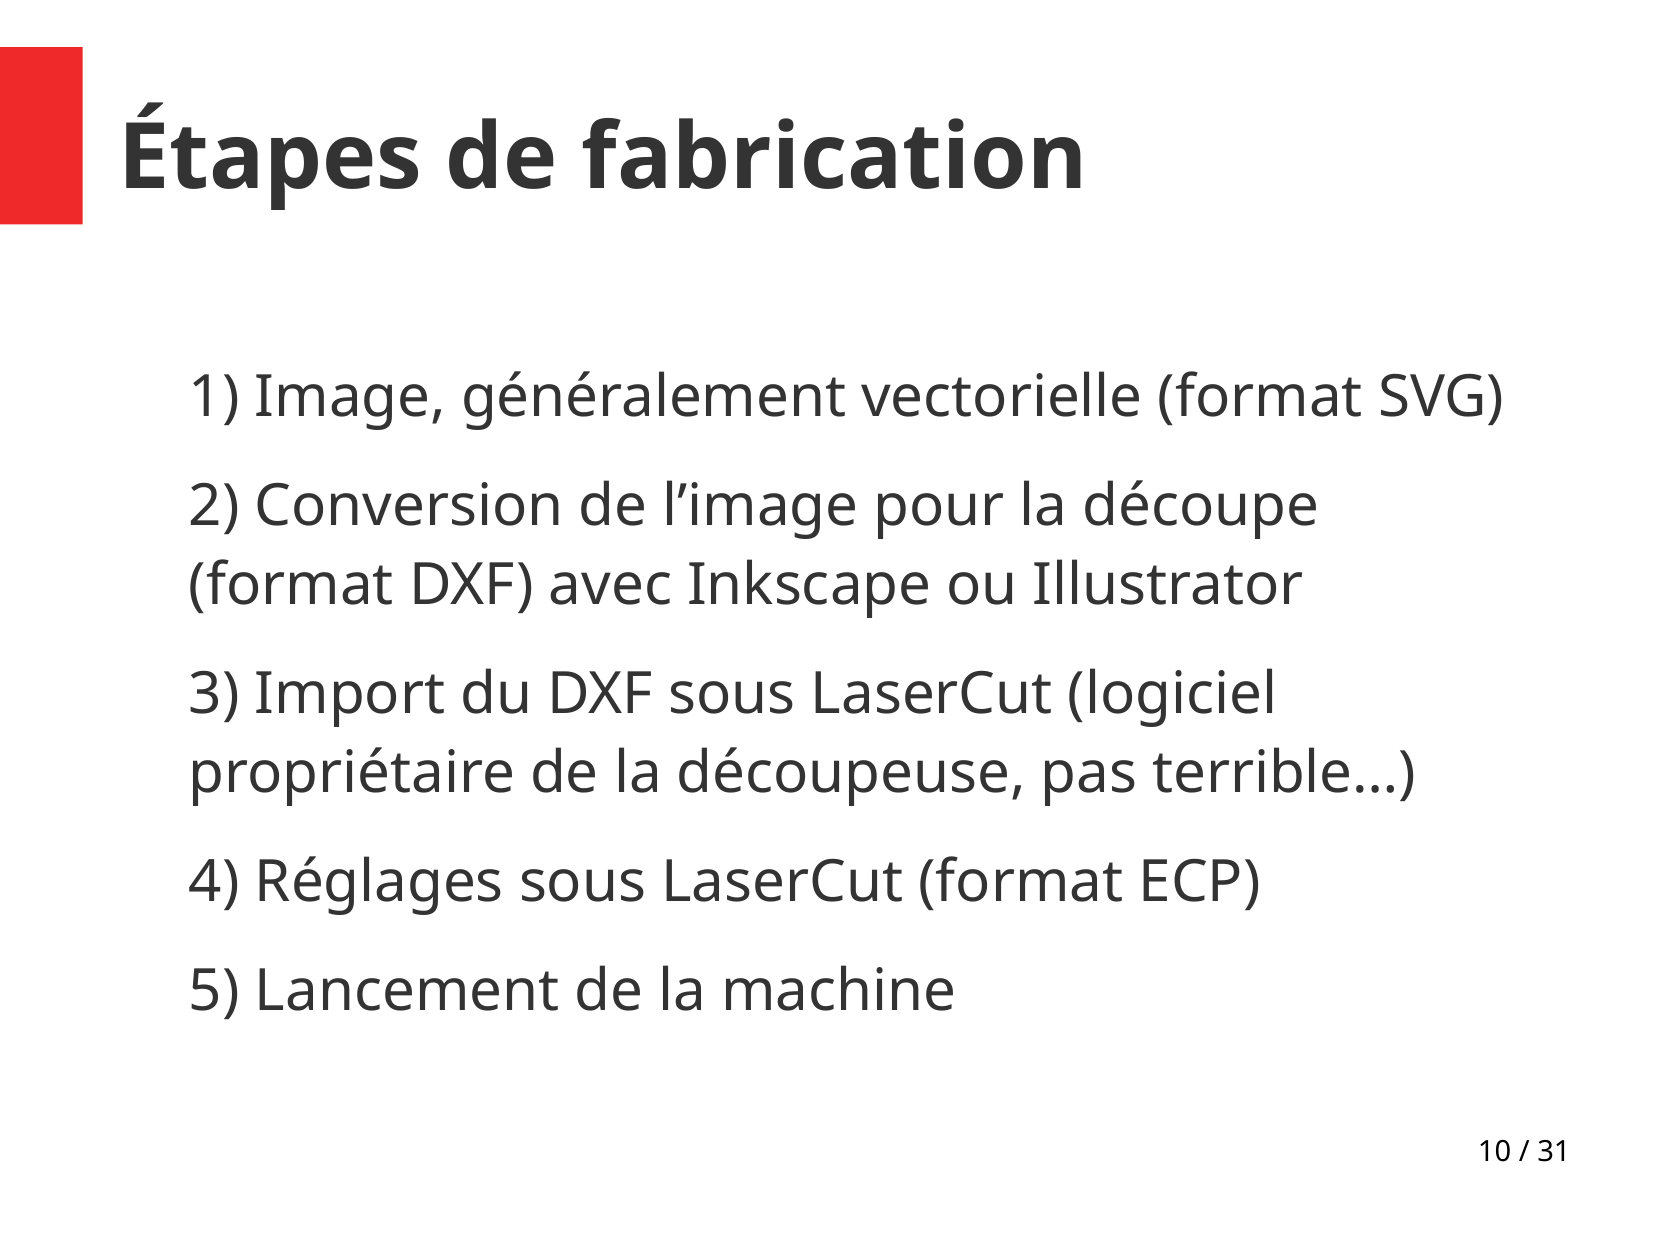

# Étapes de fabrication
1) Image, généralement vectorielle (format SVG)
2) Conversion de l’image pour la découpe (format DXF) avec Inkscape ou Illustrator
3) Import du DXF sous LaserCut (logiciel propriétaire de la découpeuse, pas terrible…)
4) Réglages sous LaserCut (format ECP)
5) Lancement de la machine
10